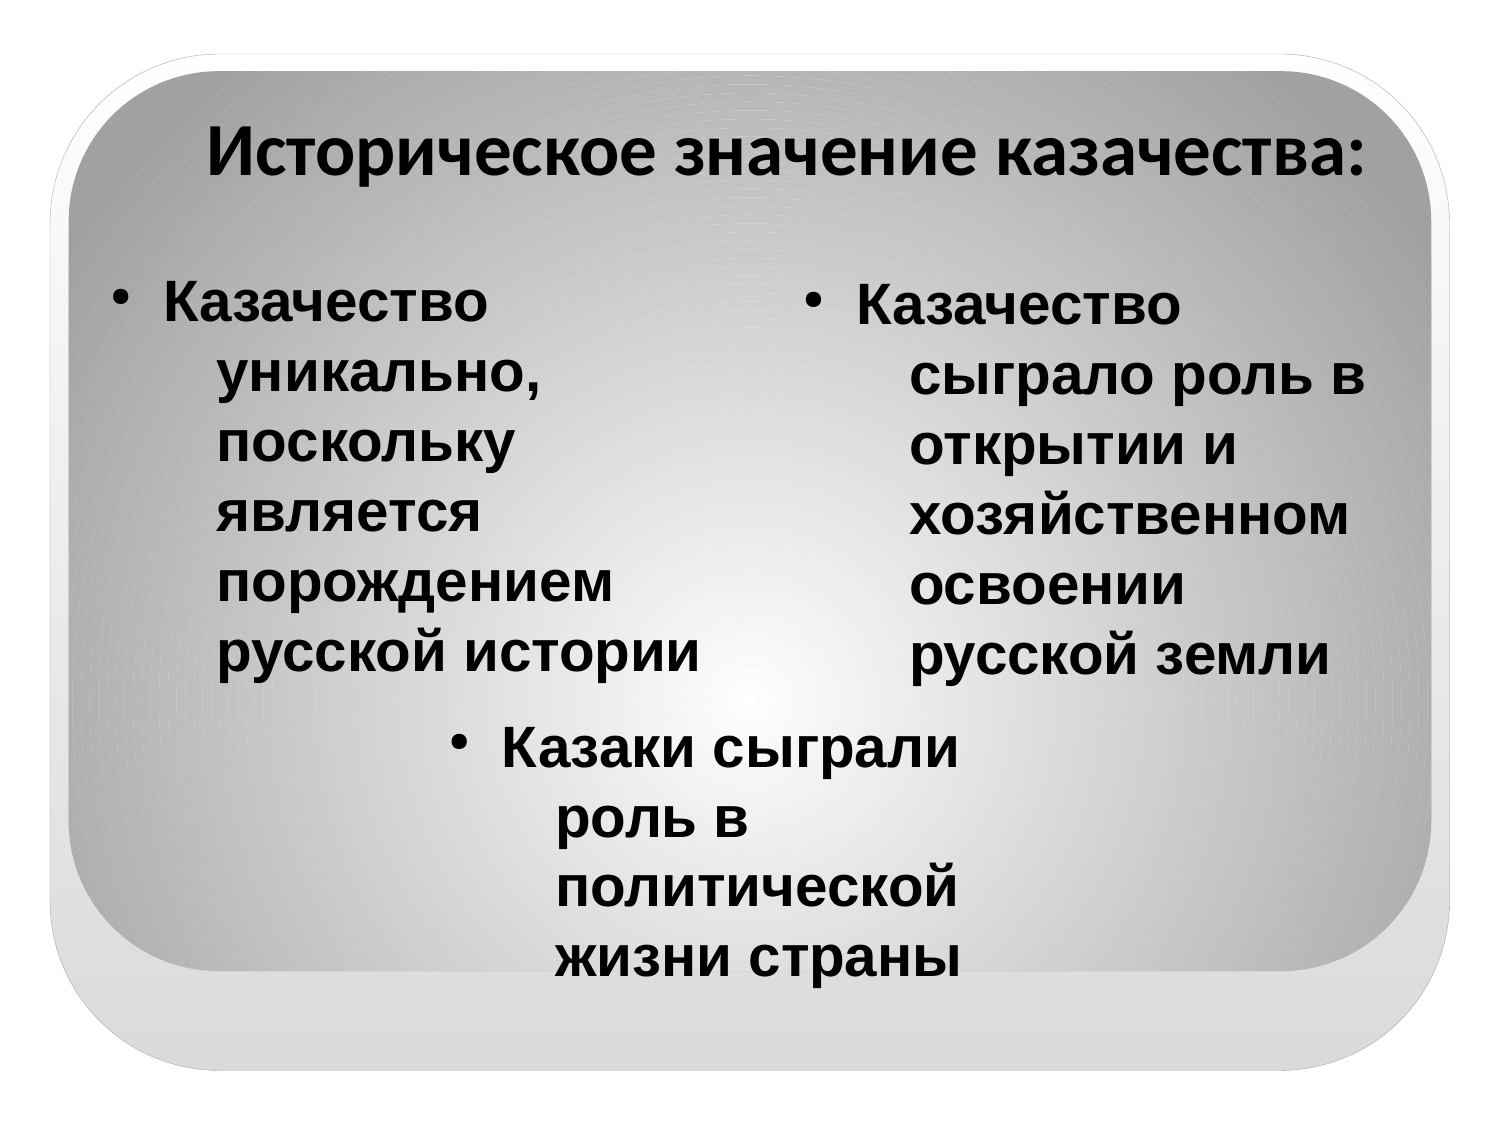

# Историческое значение казачества:
Казачество уникально, поскольку является порождением русской истории
Казачество сыграло роль в открытии и хозяйственном освоении русской земли
Казаки сыграли роль в политической жизни страны